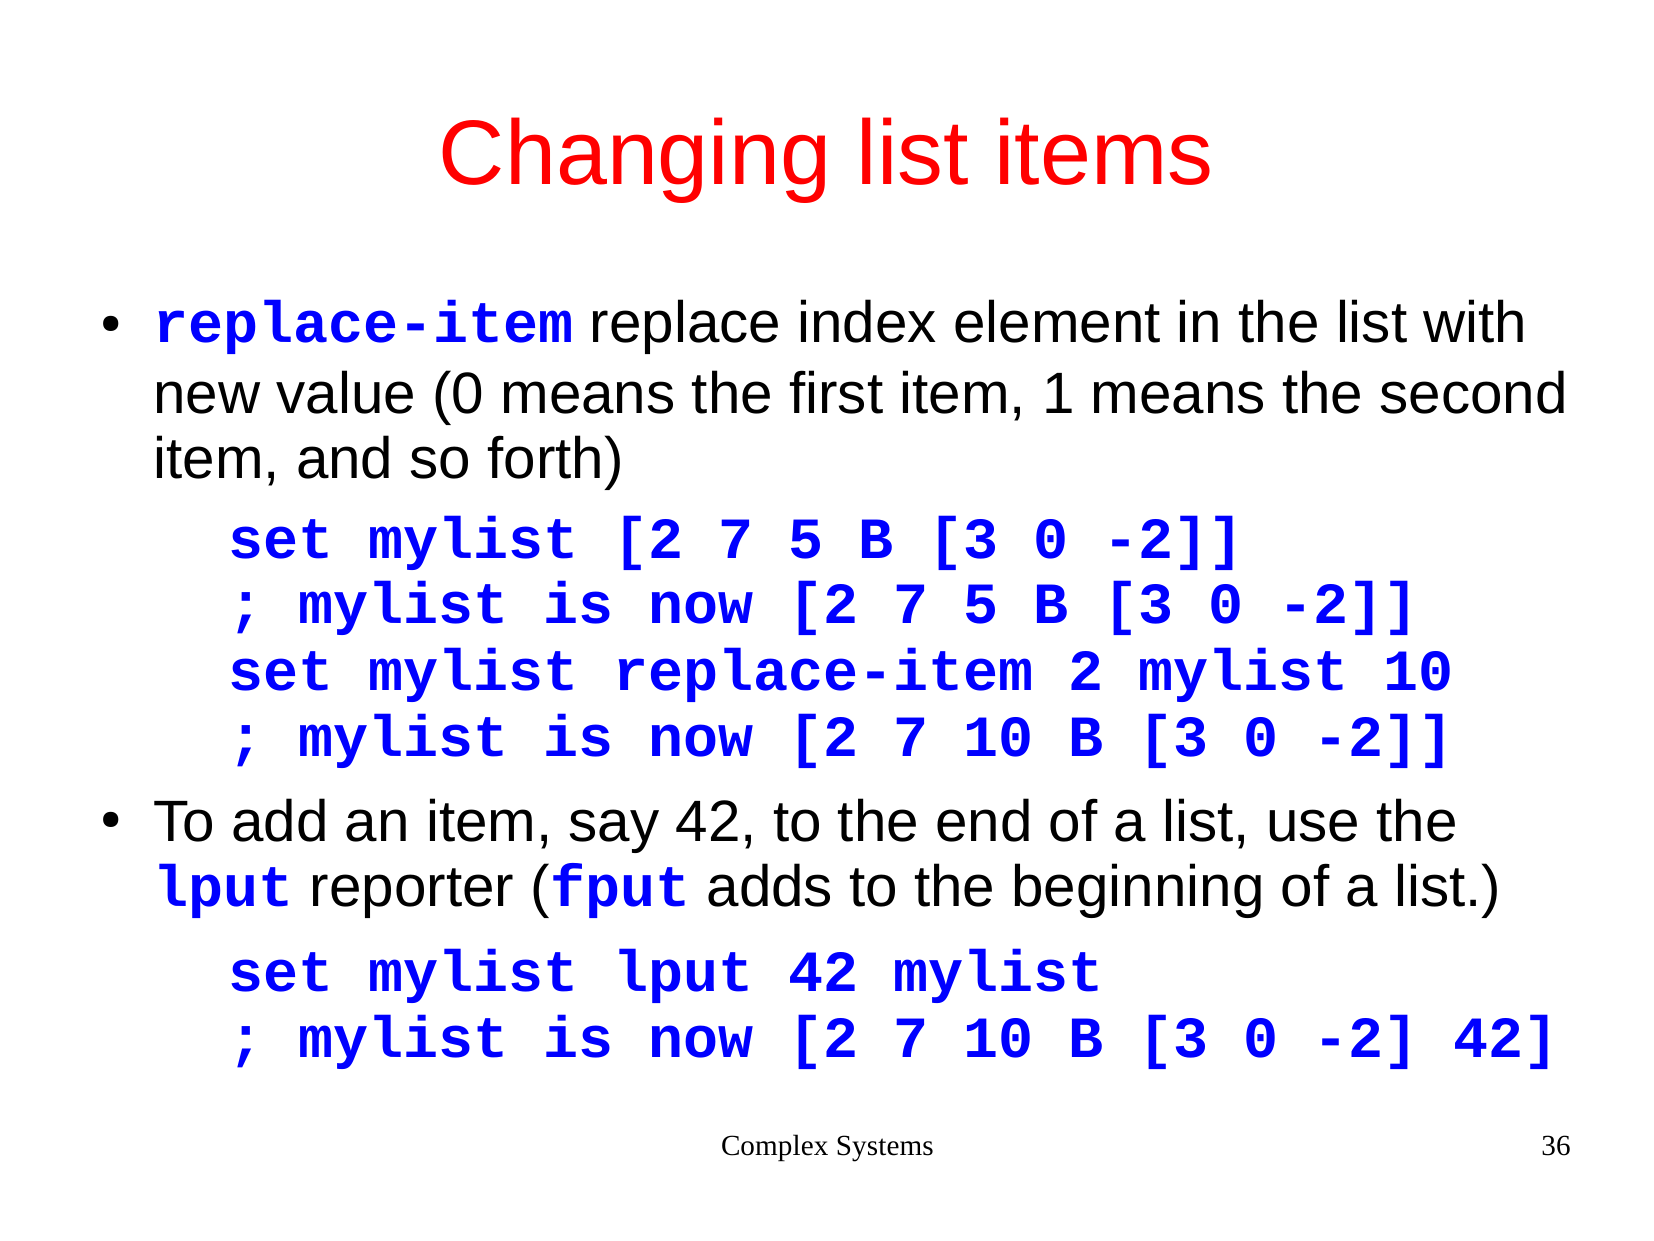

# Changing list items
replace-item replace index element in the list with new value (0 means the first item, 1 means the second item, and so forth)
	set mylist [2 7 5 B [3 0 -2]]
	; mylist is now [2 7 5 B [3 0 -2]]
	set mylist replace-item 2 mylist 10
	; mylist is now [2 7 10 B [3 0 -2]]
To add an item, say 42, to the end of a list, use the lput reporter (fput adds to the beginning of a list.)
	set mylist lput 42 mylist
	; mylist is now [2 7 10 B [3 0 -2] 42]
Complex Systems
36